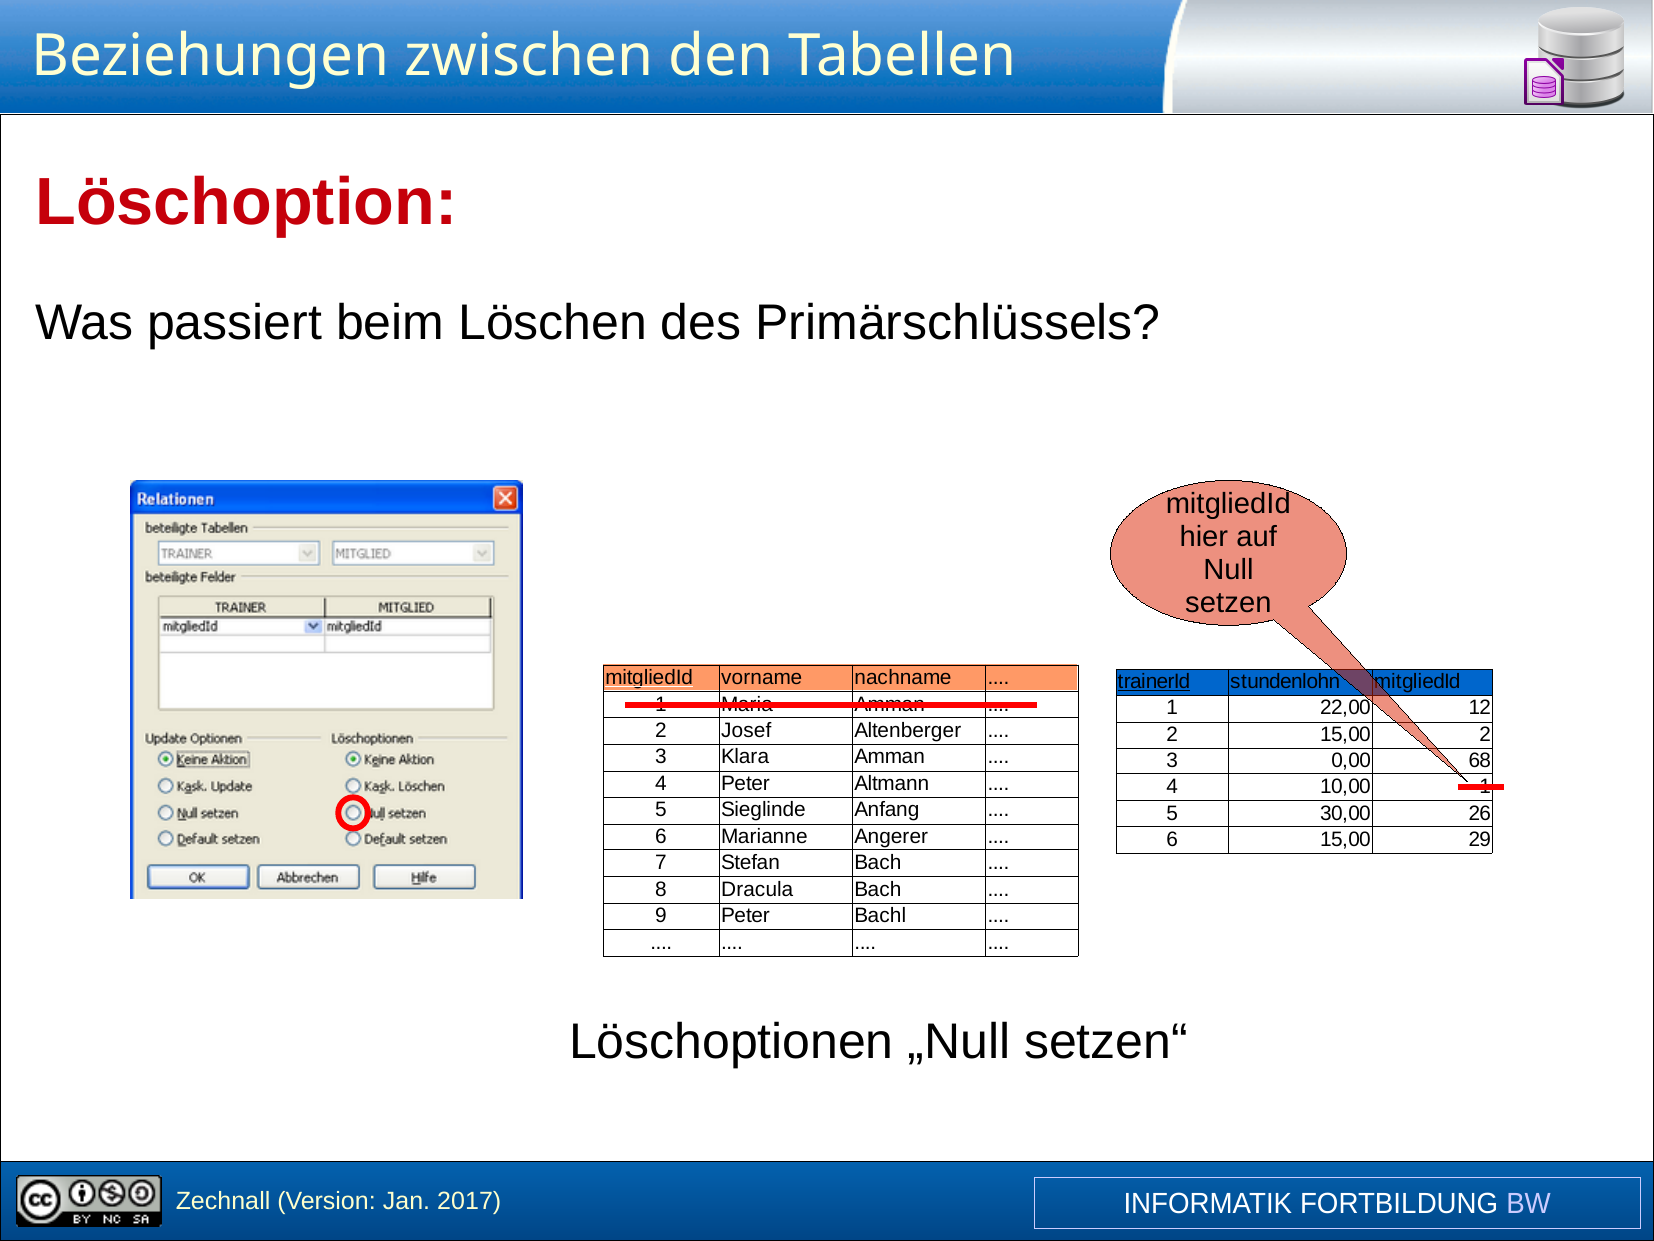

# Beziehungen zwischen den Tabellen
Löschoption:
Was passiert beim Löschen des Primärschlüssels?
mitgliedId hier auf Null setzen
Löschoptionen „Null setzen“